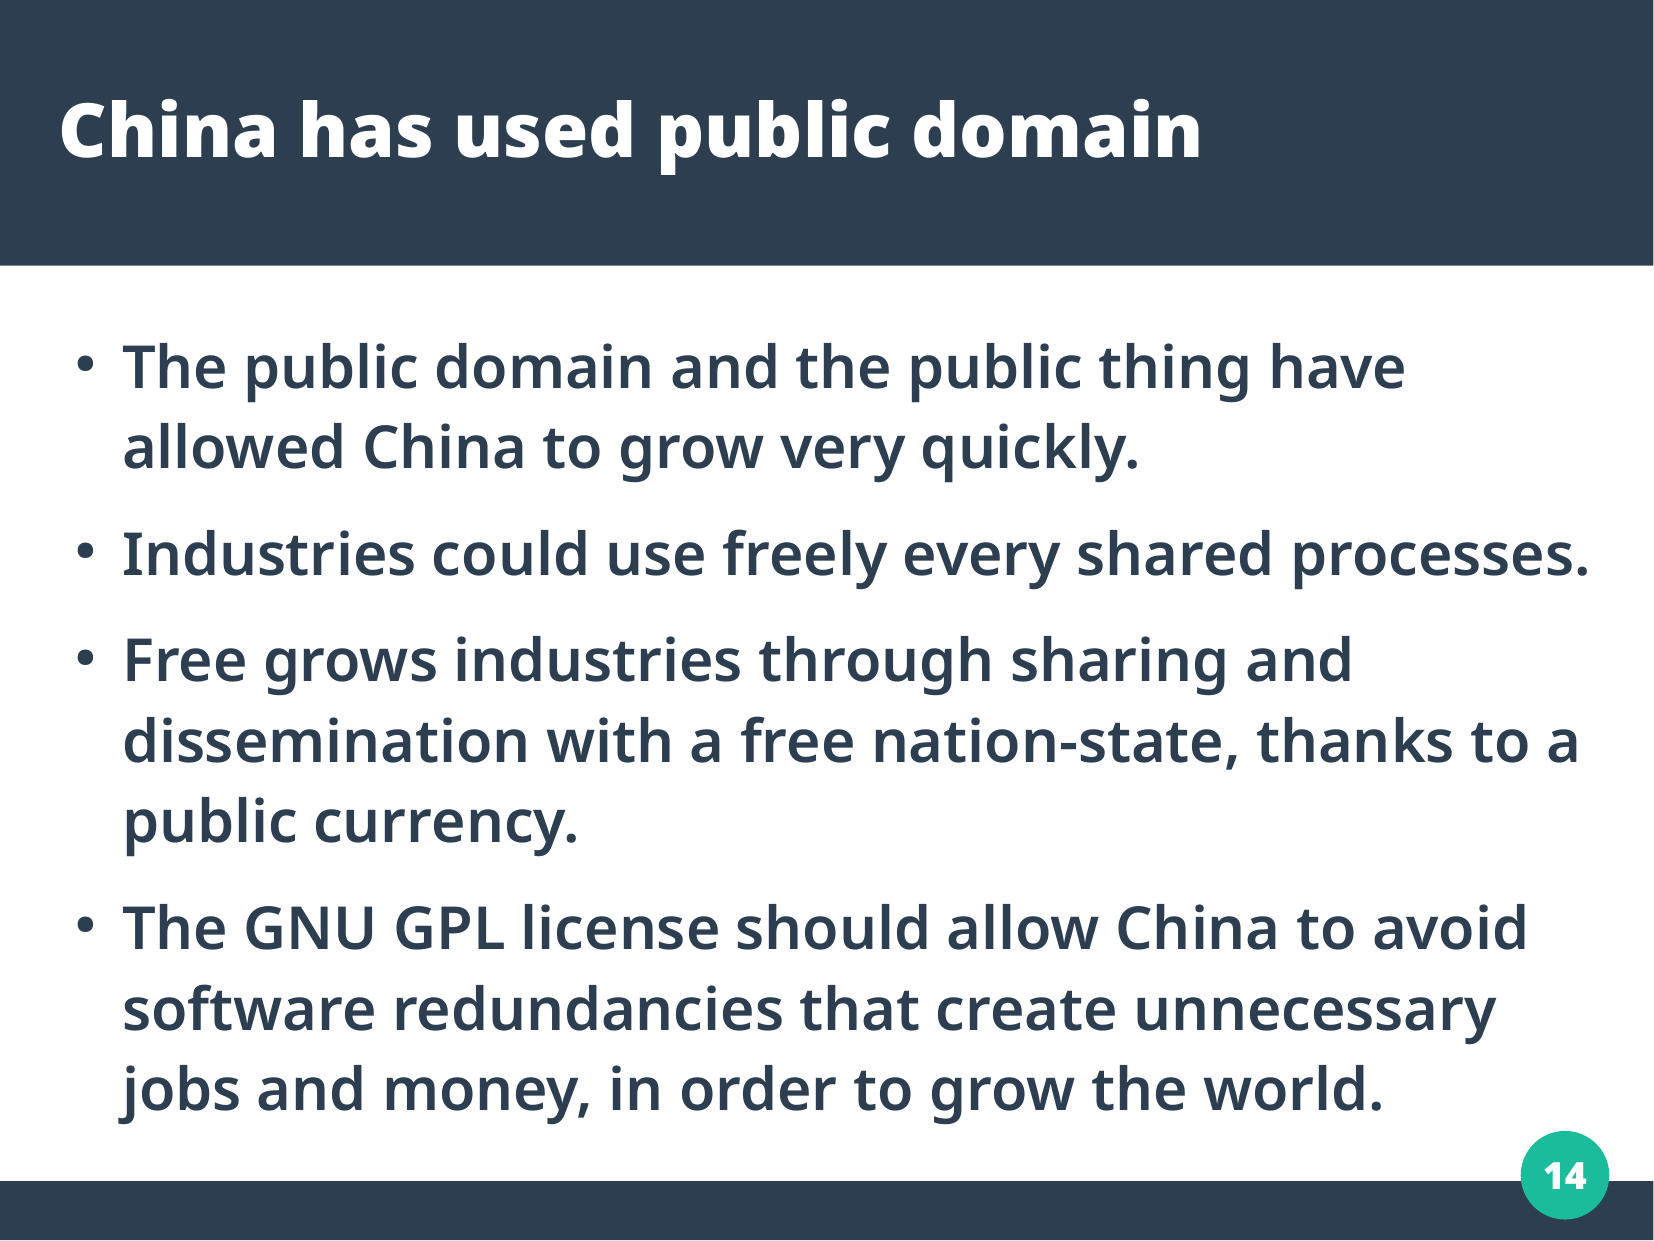

# China has used public domain
The public domain and the public thing have allowed China to grow very quickly.
Industries could use freely every shared processes.
Free grows industries through sharing and dissemination with a free nation-state, thanks to a public currency.
The GNU GPL license should allow China to avoid software redundancies that create unnecessary jobs and money, in order to grow the world.
14